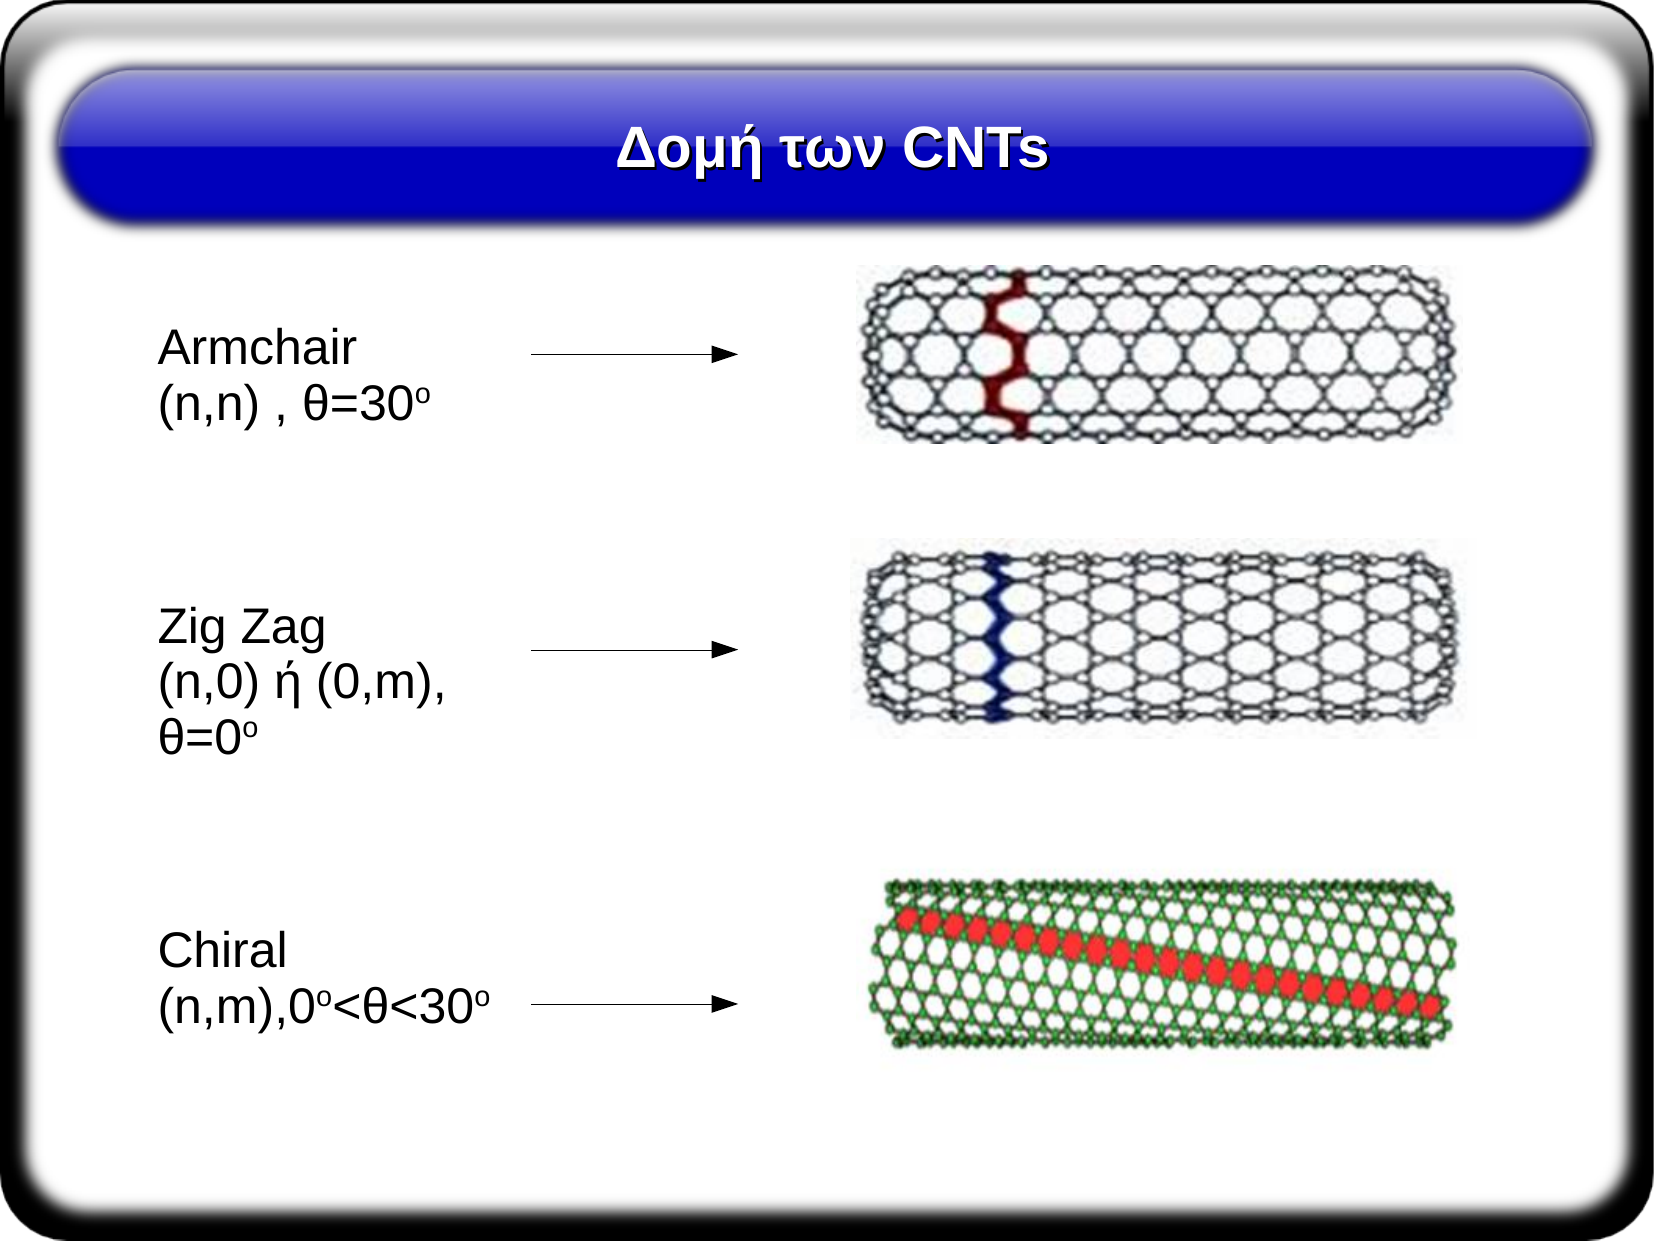

# Δομή των CNTs
Armchair (n,n) , θ=30ο
Zig Zag (n,0) ή (0,m), θ=0ο
Chiral (n,m),0ο<θ<30ο